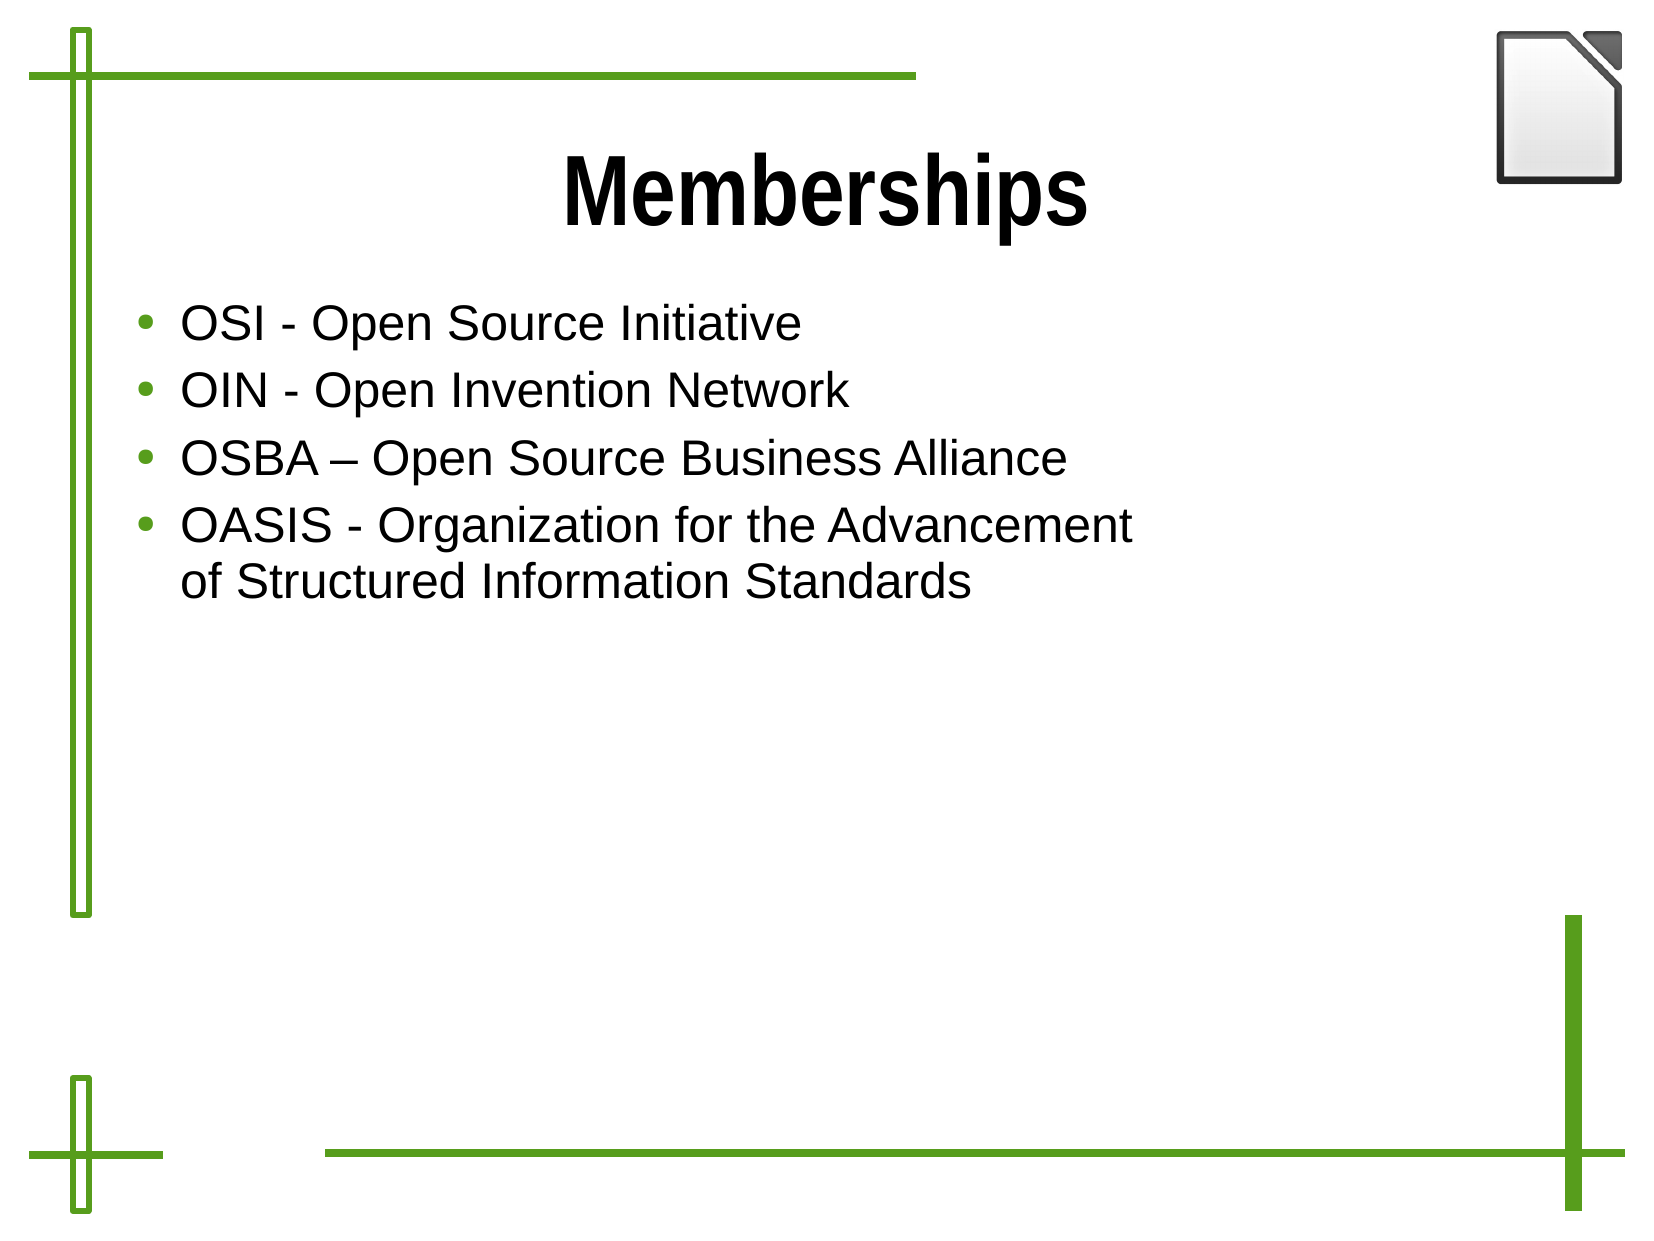

# Memberships
OSI - Open Source Initiative
OIN - Open Invention Network
OSBA – Open Source Business Alliance
OASIS - Organization for the Advancement
of Structured Information Standards